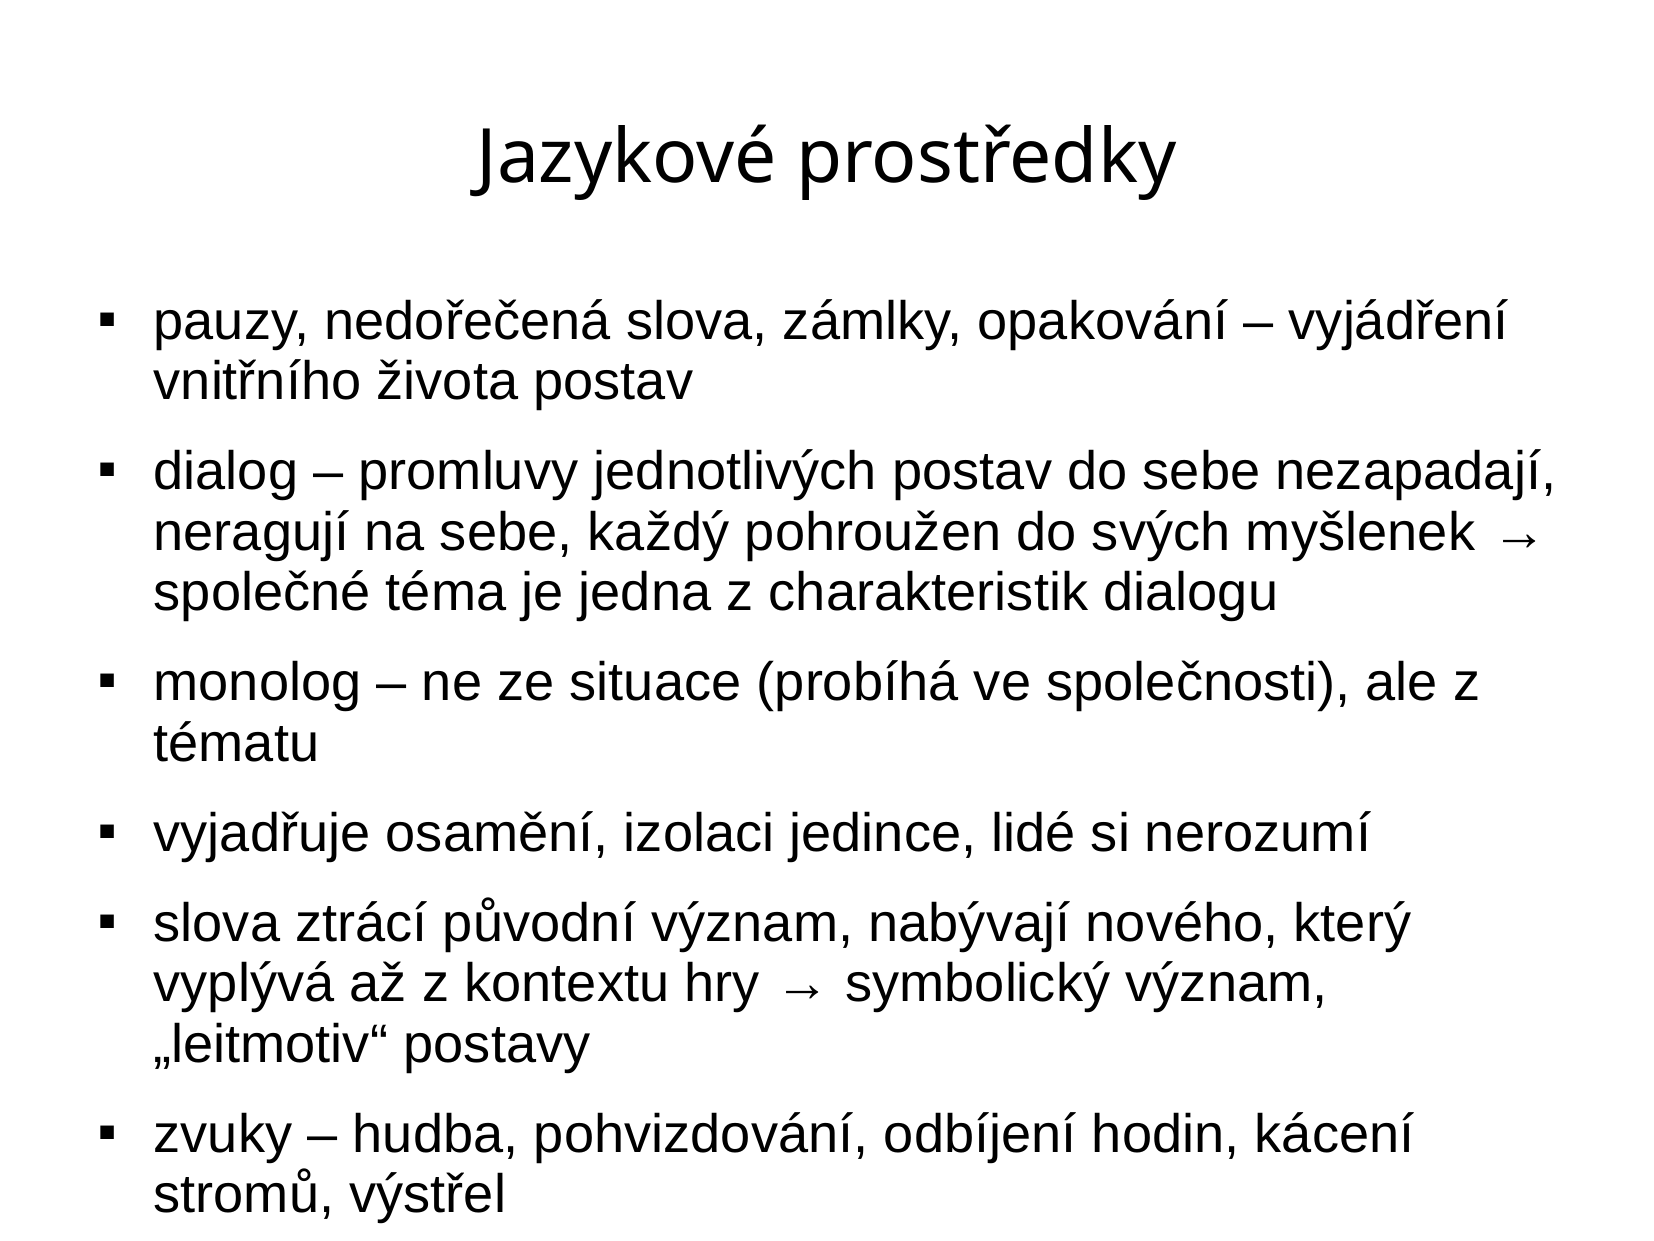

# Jazykové prostředky
pauzy, nedořečená slova, zámlky, opakování – vyjádření vnitřního života postav
dialog – promluvy jednotlivých postav do sebe nezapadají, neragují na sebe, každý pohroužen do svých myšlenek → společné téma je jedna z charakteristik dialogu
monolog – ne ze situace (probíhá ve společnosti), ale z tématu
vyjadřuje osamění, izolaci jedince, lidé si nerozumí
slova ztrácí původní význam, nabývají nového, který vyplývá až z kontextu hry → symbolický význam, „leitmotiv“ postavy
zvuky – hudba, pohvizdování, odbíjení hodin, kácení stromů, výstřel